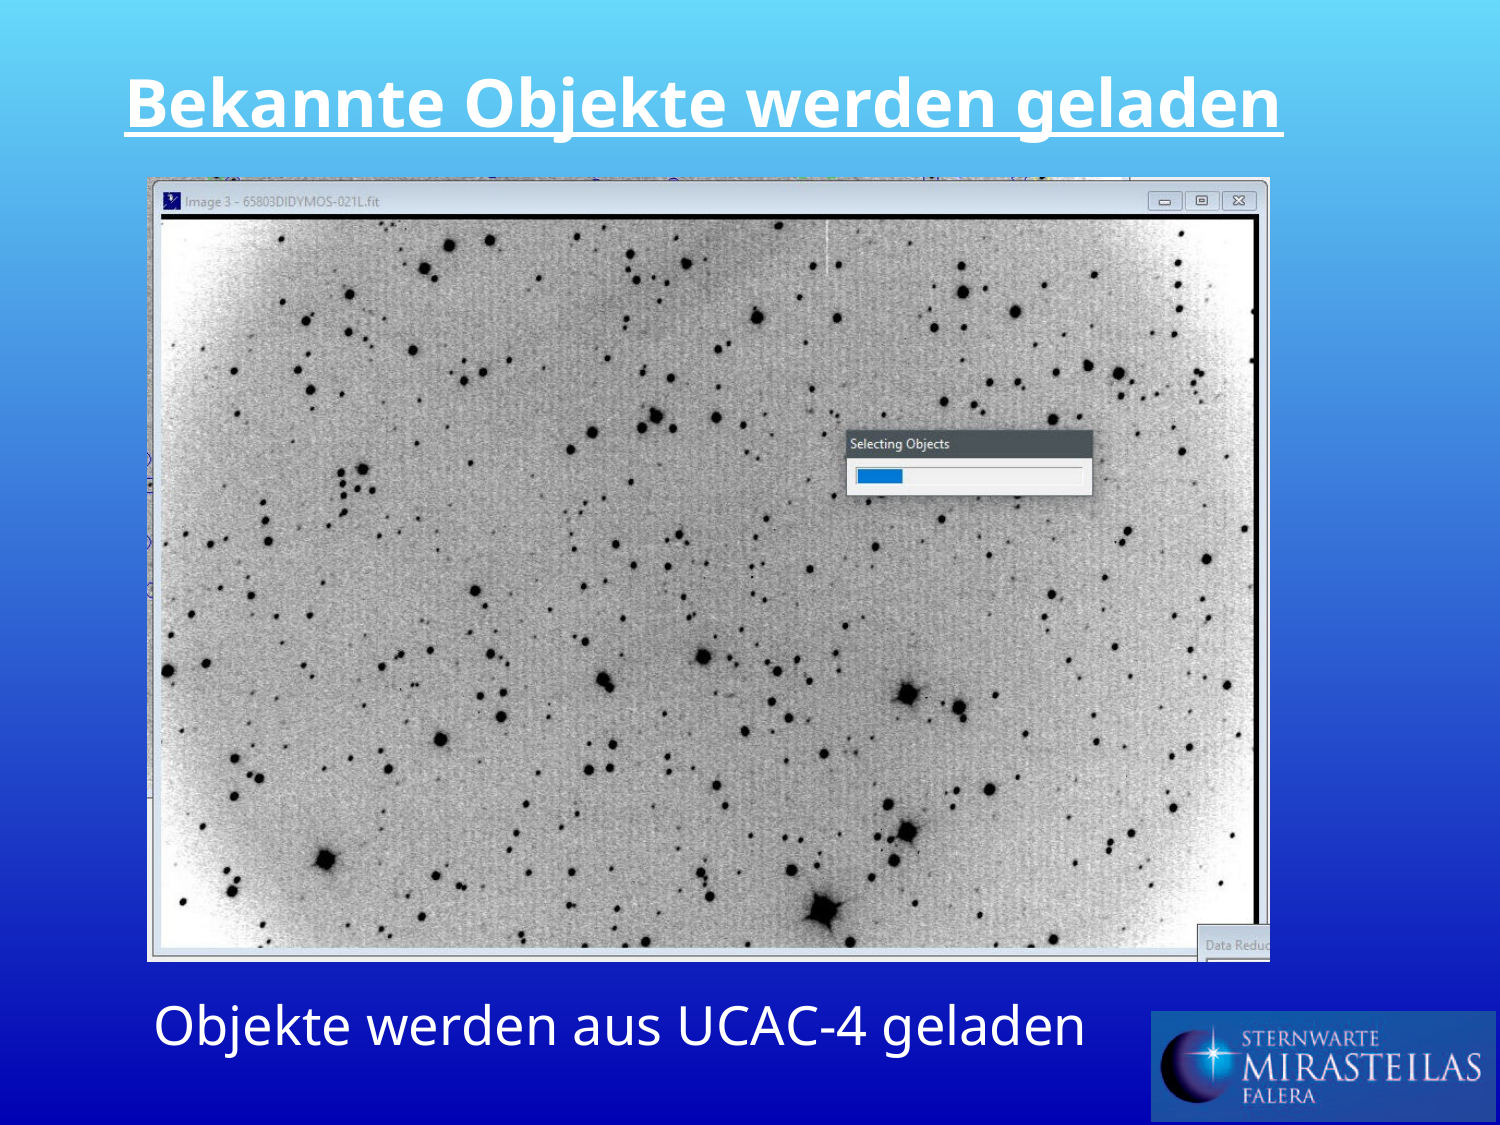

Bekannte Objekte werden geladen
 Objekte werden aus UCAC-4 geladen